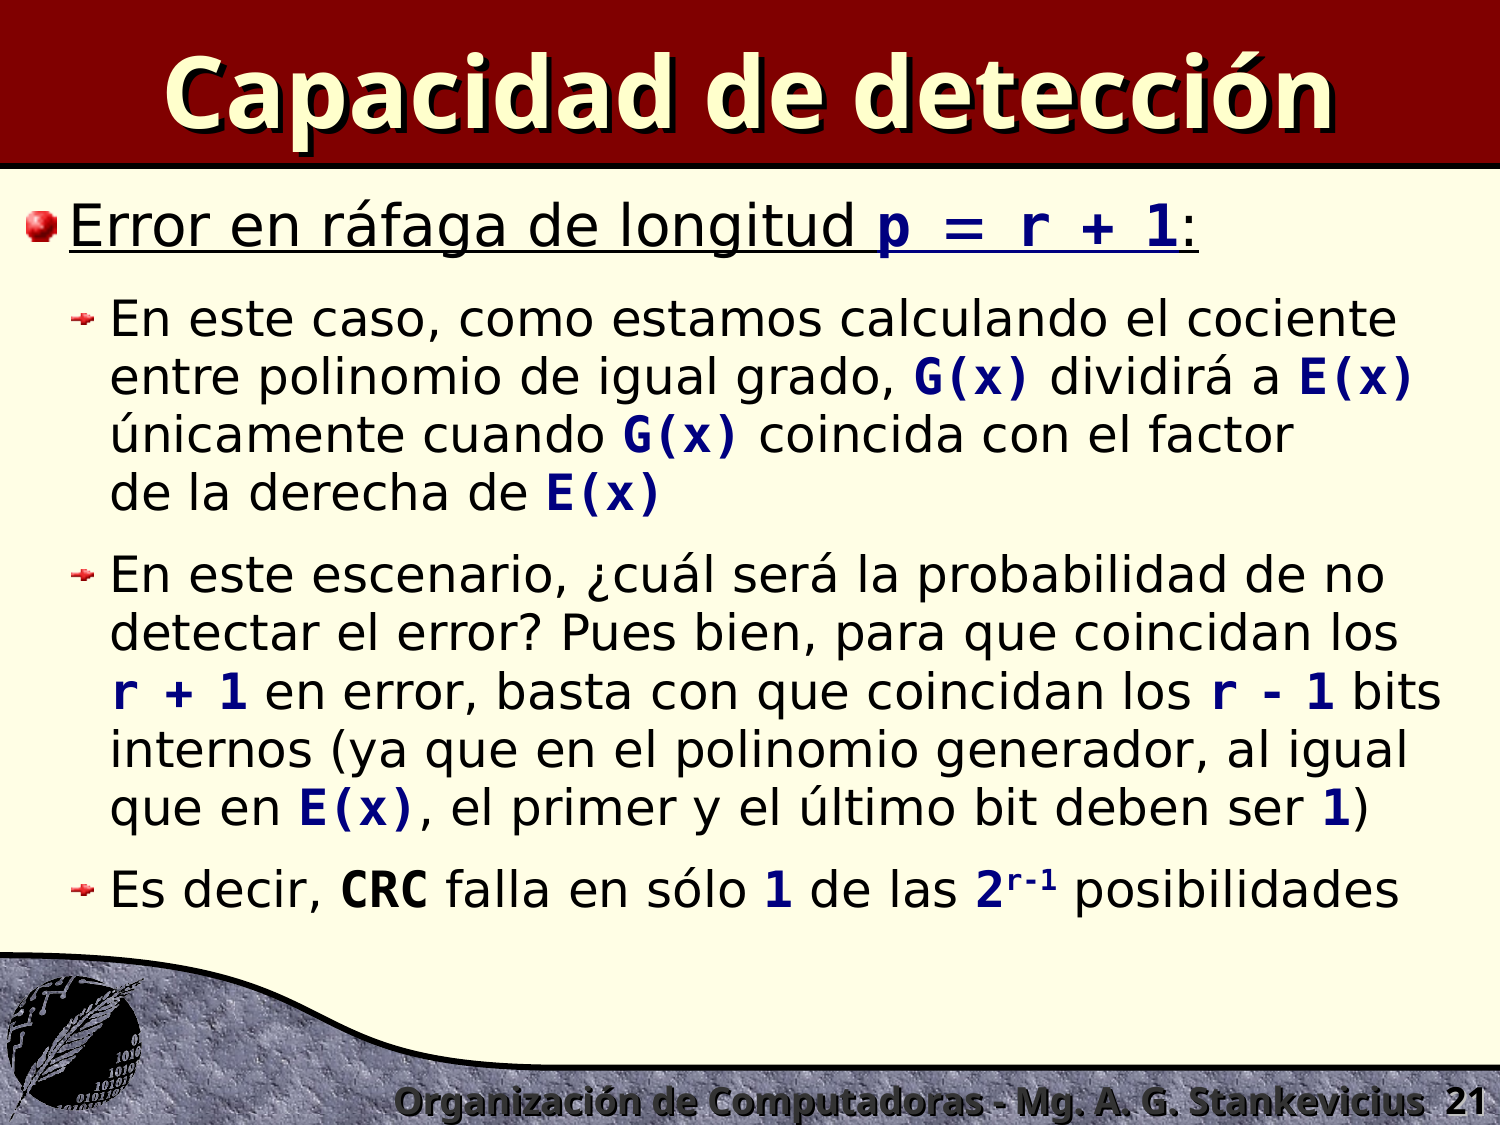

# Capacidad de detección
Error en ráfaga de longitud p = r + 1:
En este caso, como estamos calculando el cociente entre polinomio de igual grado, G(x) dividirá a E(x) únicamente cuando G(x) coincida con el factor
de la derecha de E(x)
En este escenario, ¿cuál será la probabilidad de no detectar el error? Pues bien, para que coincidan los
r + 1 en error, basta con que coincidan los r - 1 bits internos (ya que en el polinomio generador, al igual que en E(x), el primer y el último bit deben ser 1)
Es decir, CRC falla en sólo 1 de las 2r-1 posibilidades
21